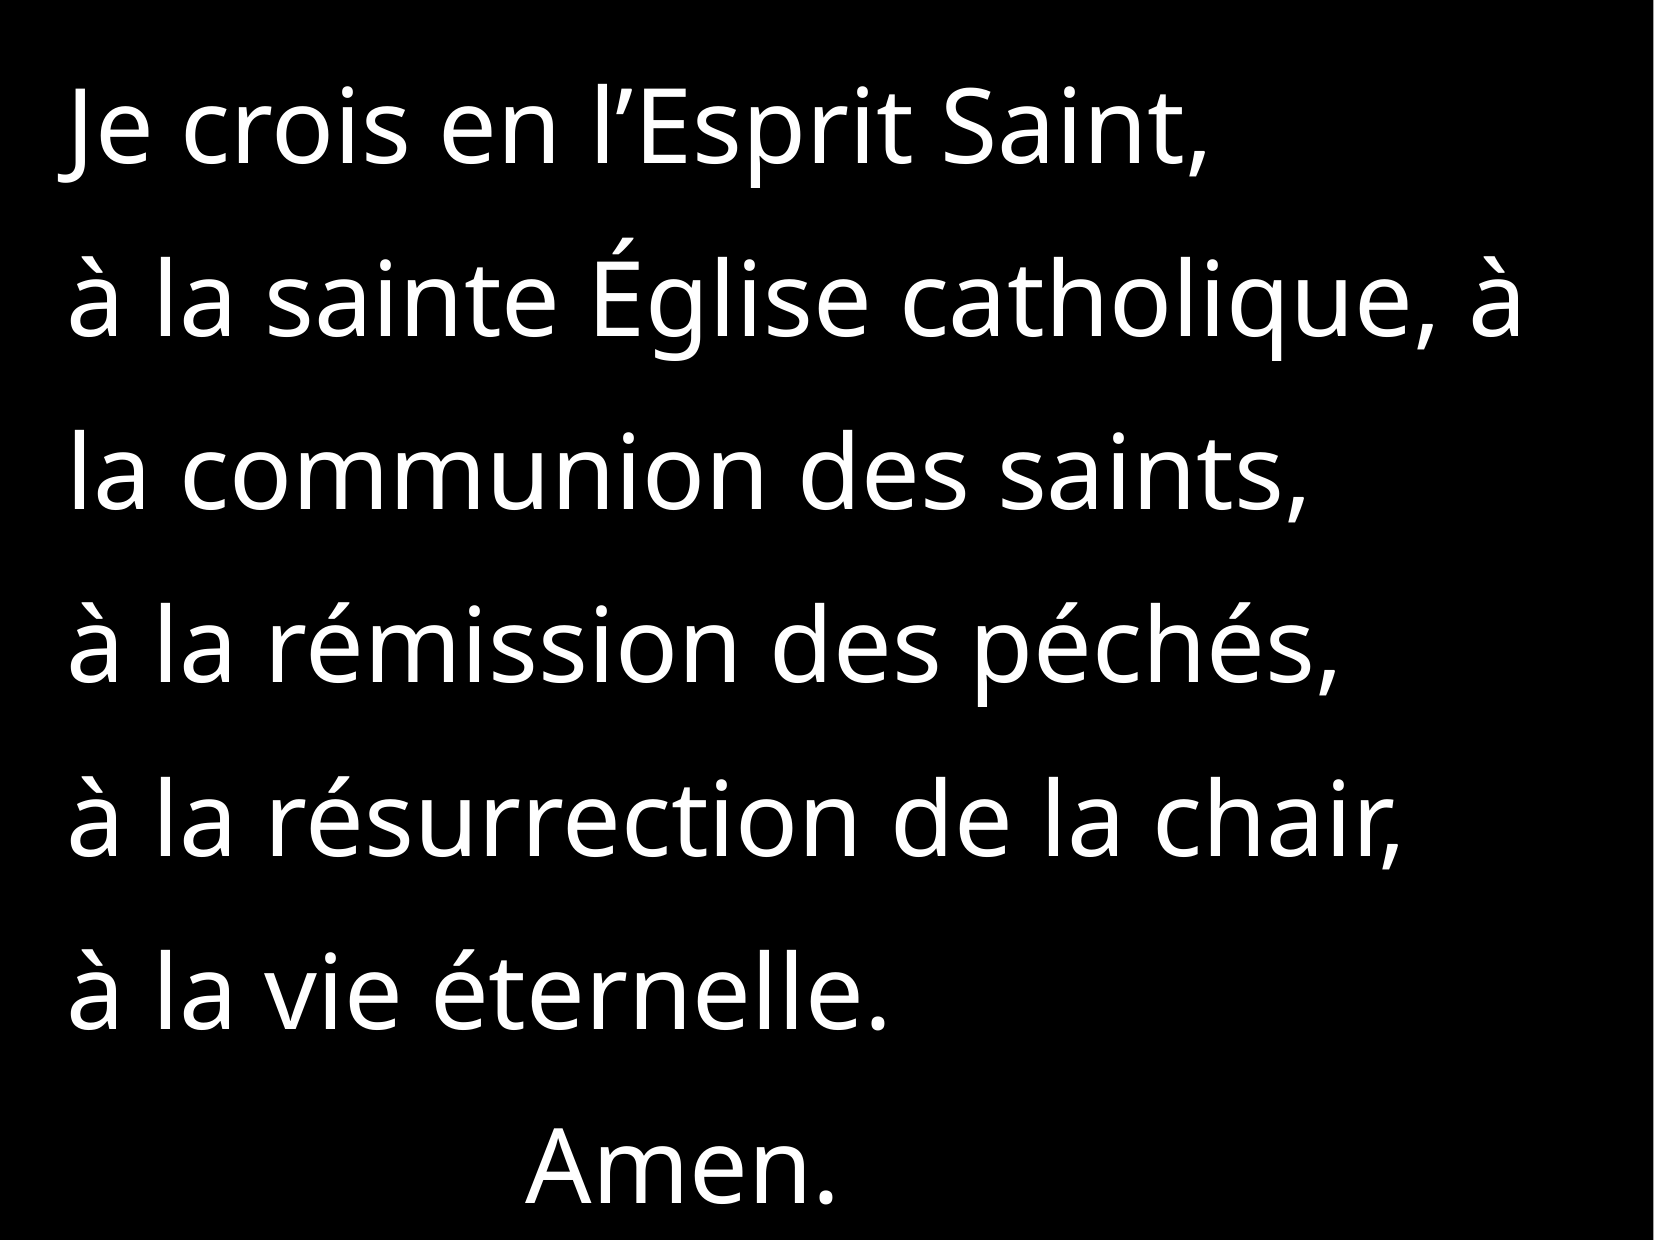

Je crois en l’Esprit Saint,
à la sainte Église catholique, à la communion des saints,
à la rémission des péchés,
à la résurrection de la chair,
à la vie éternelle.
 Amen.